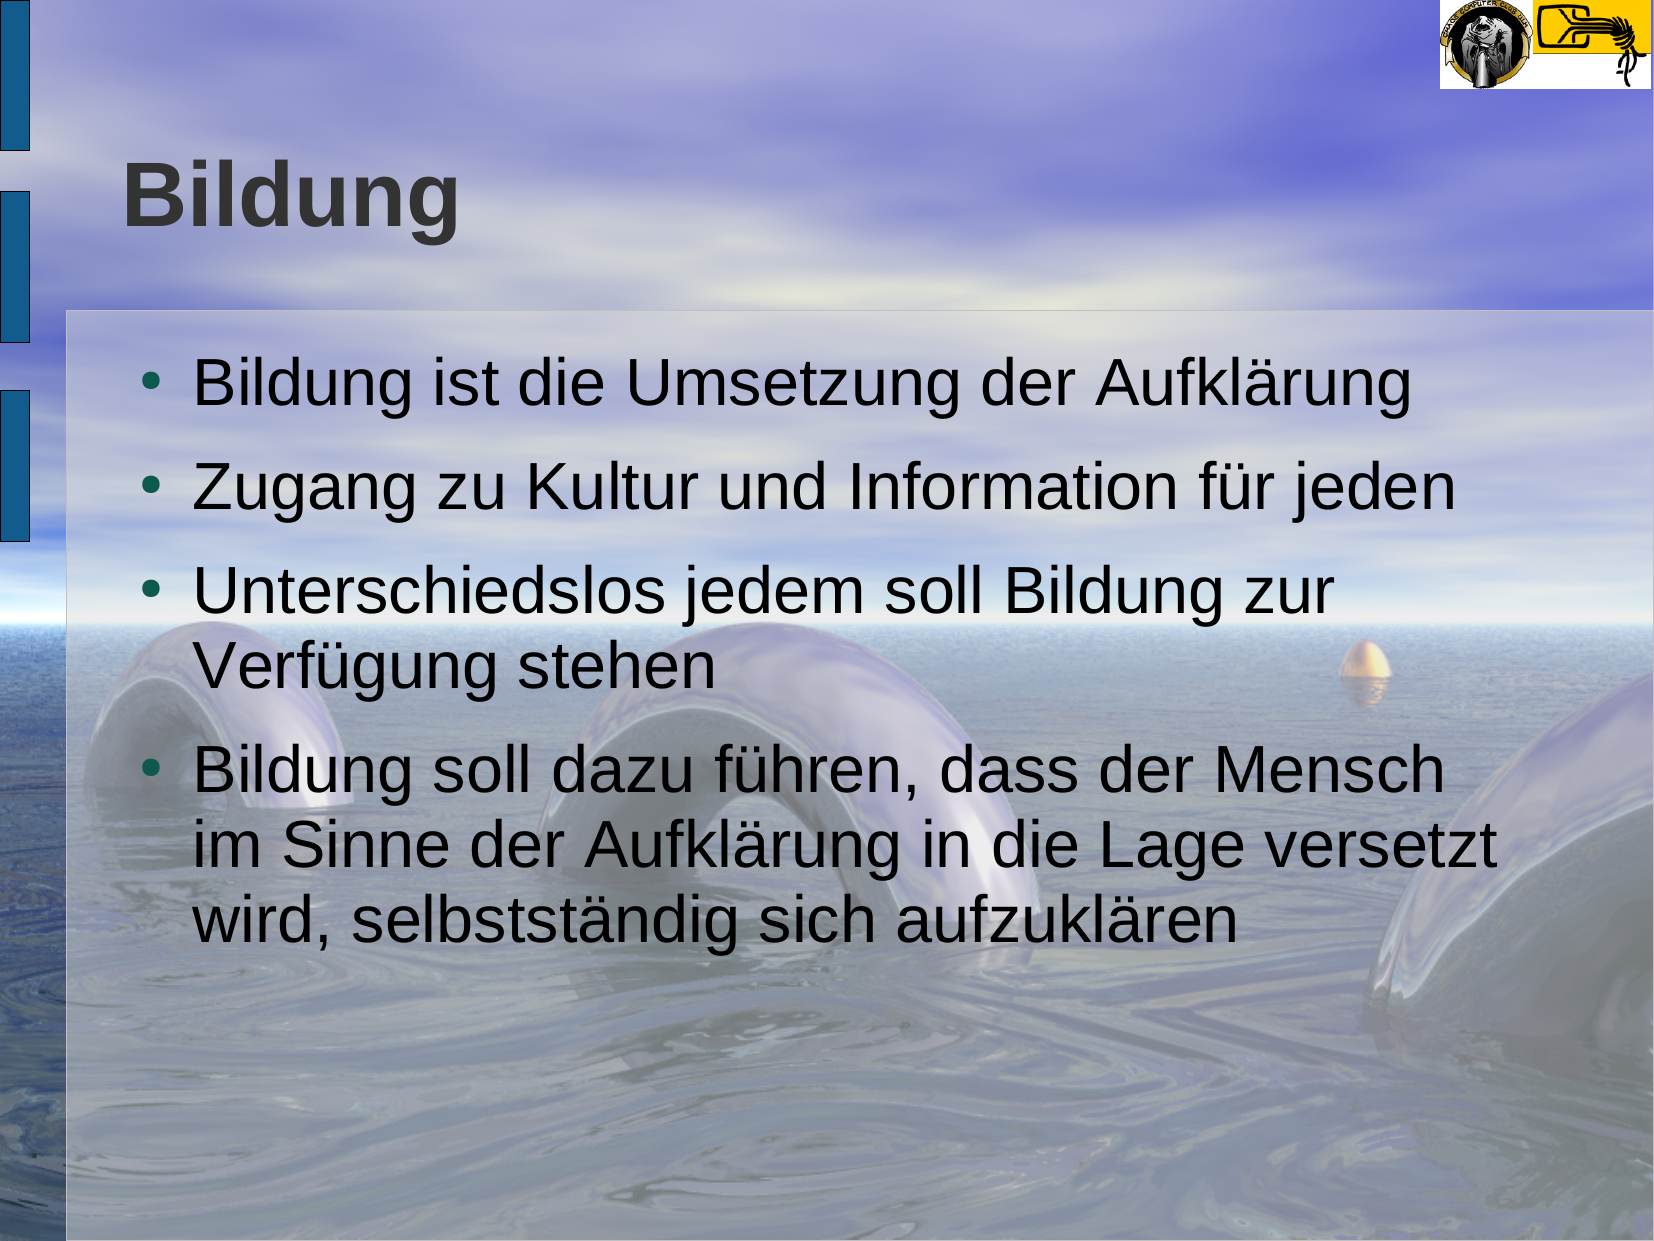

# Bildung
Bildung ist die Umsetzung der Aufklärung
Zugang zu Kultur und Information für jeden
Unterschiedslos jedem soll Bildung zur Verfügung stehen
Bildung soll dazu führen, dass der Mensch im Sinne der Aufklärung in die Lage versetzt wird, selbstständig sich aufzuklären